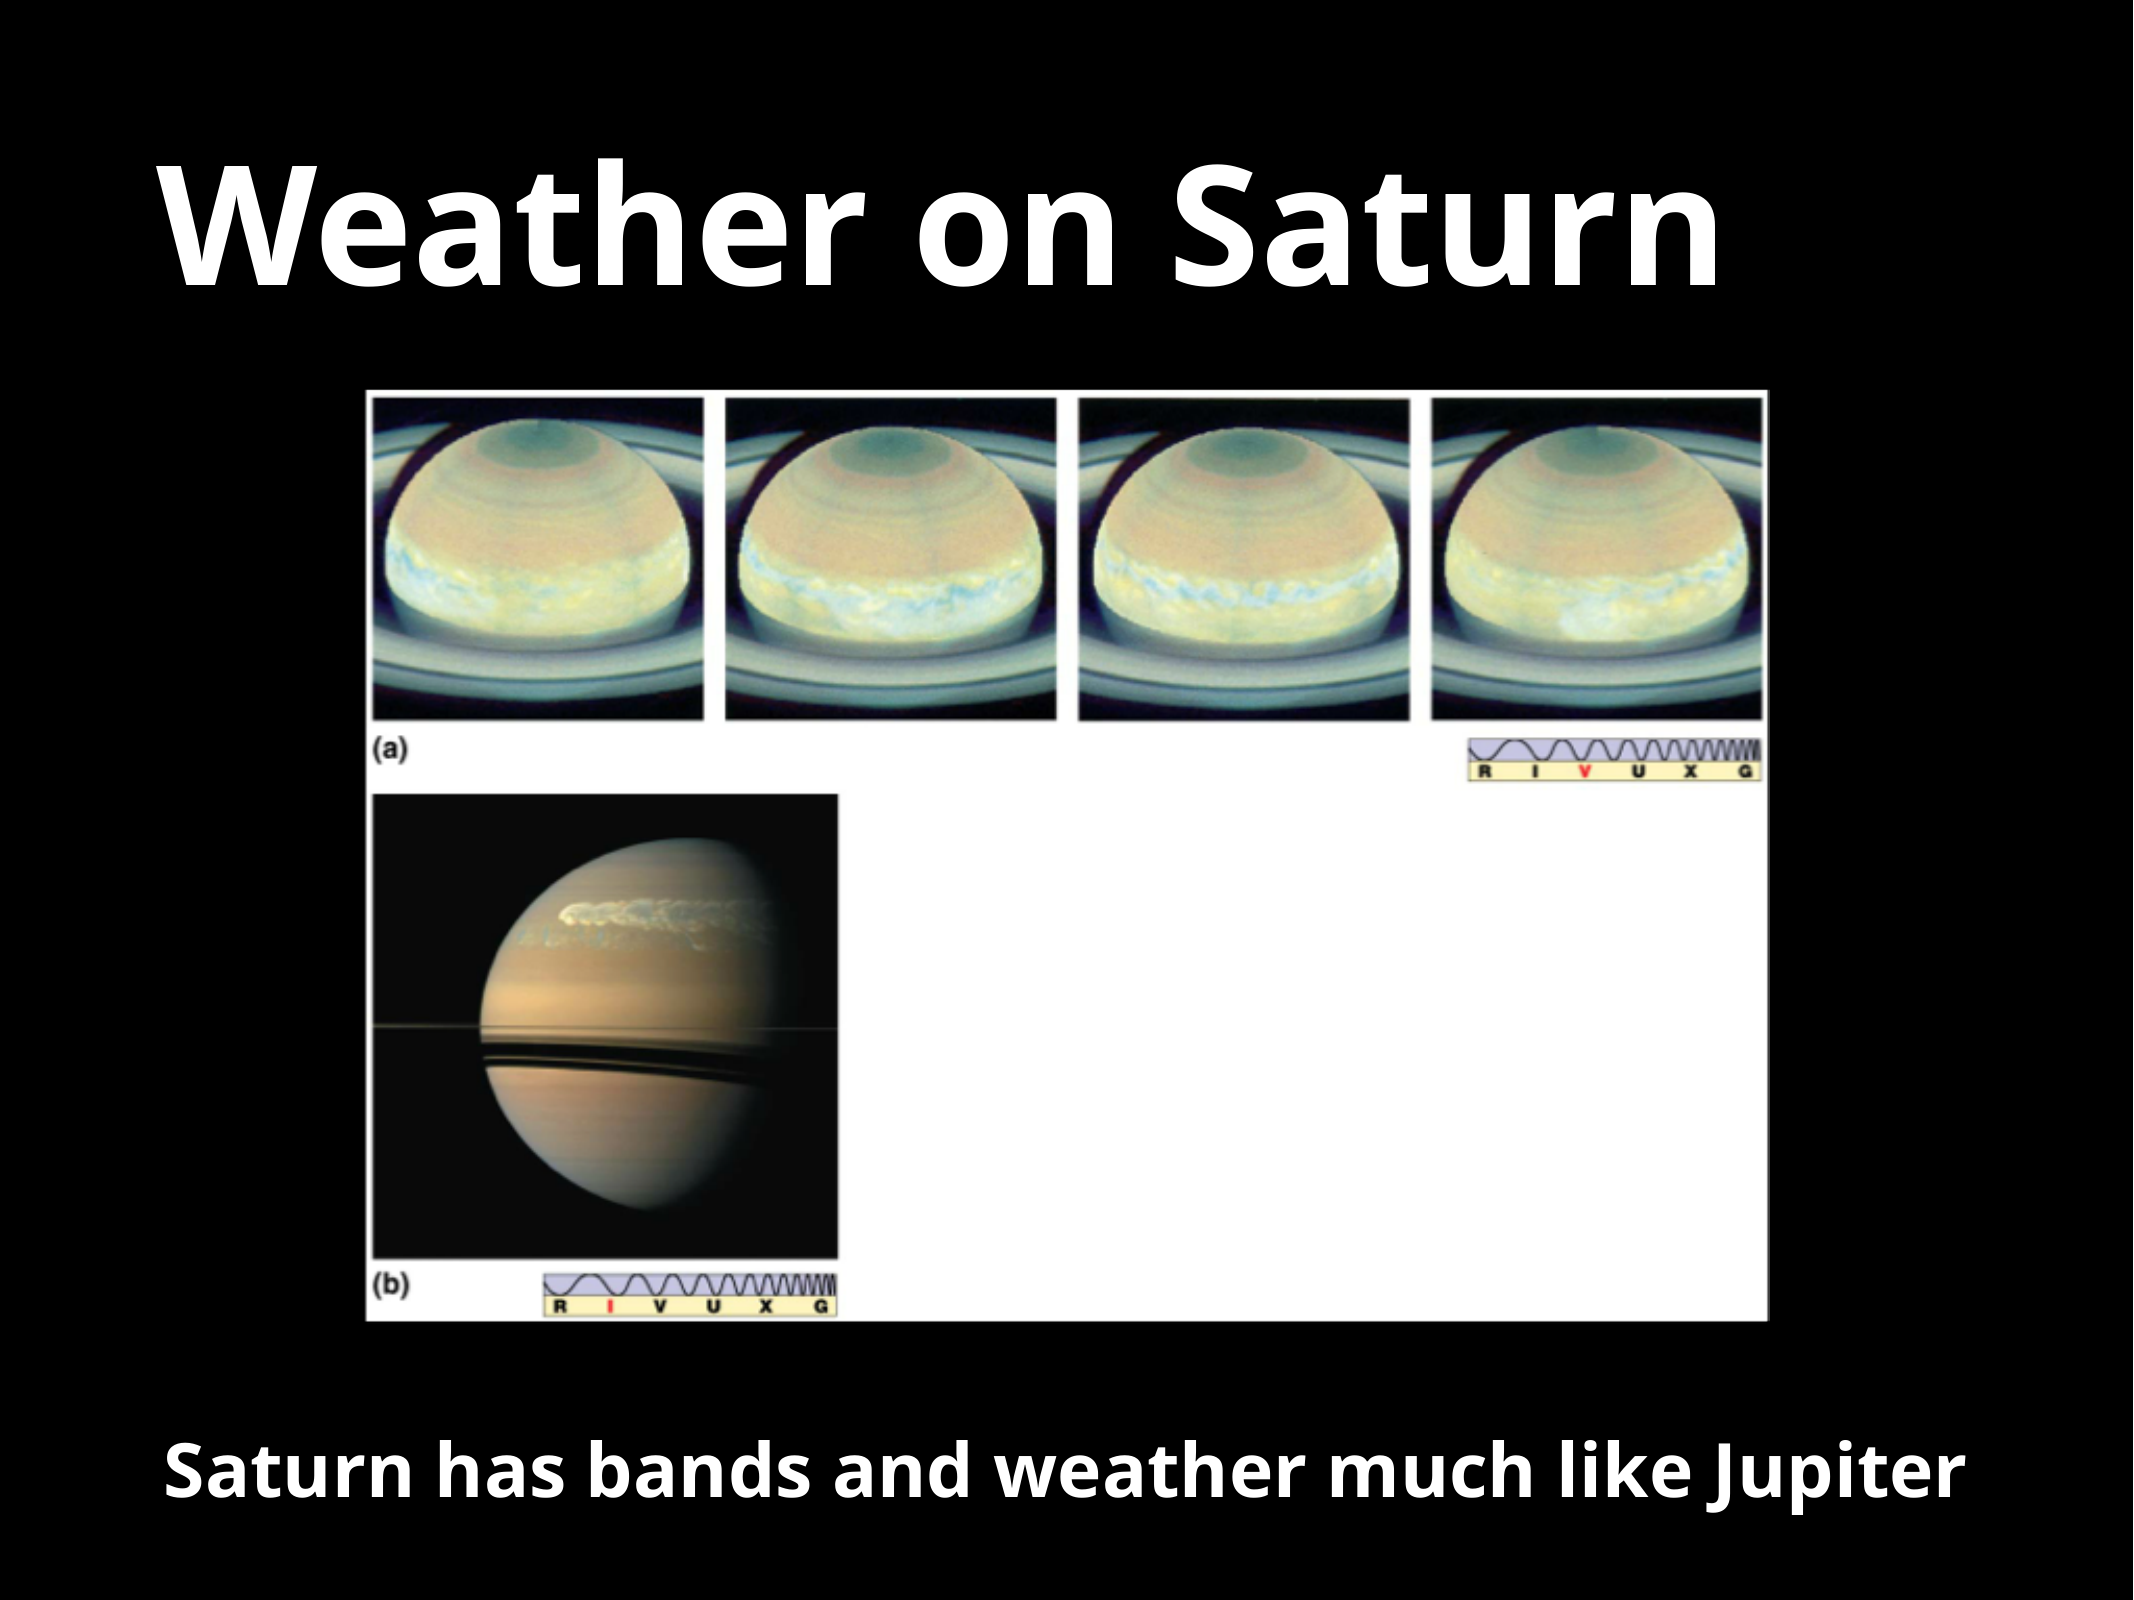

# Weather on Saturn
Saturn has bands and weather much like Jupiter